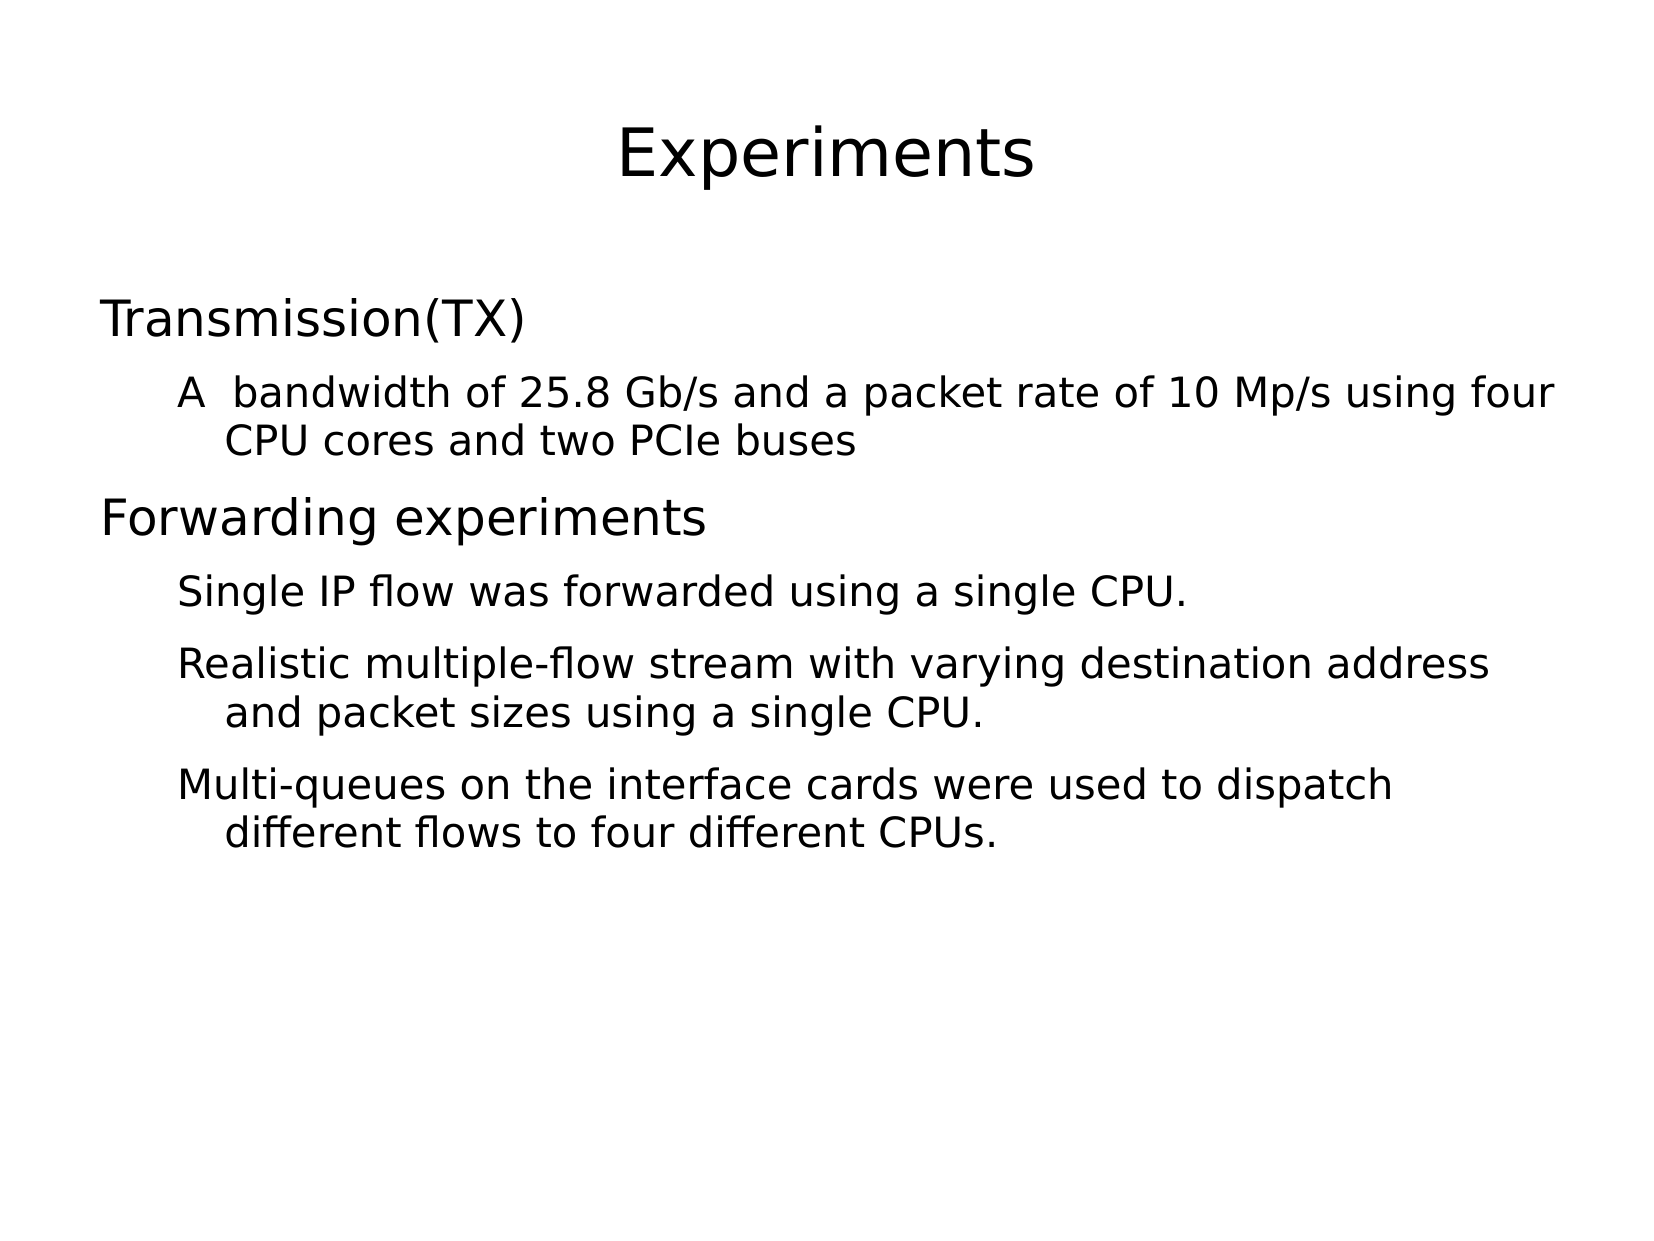

# Experiments
Transmission(TX)
A bandwidth of 25.8 Gb/s and a packet rate of 10 Mp/s using four CPU cores and two PCIe buses
Forwarding experiments
Single IP flow was forwarded using a single CPU.
Realistic multiple-flow stream with varying destination address and packet sizes using a single CPU.
Multi-queues on the interface cards were used to dispatch different flows to four different CPUs.